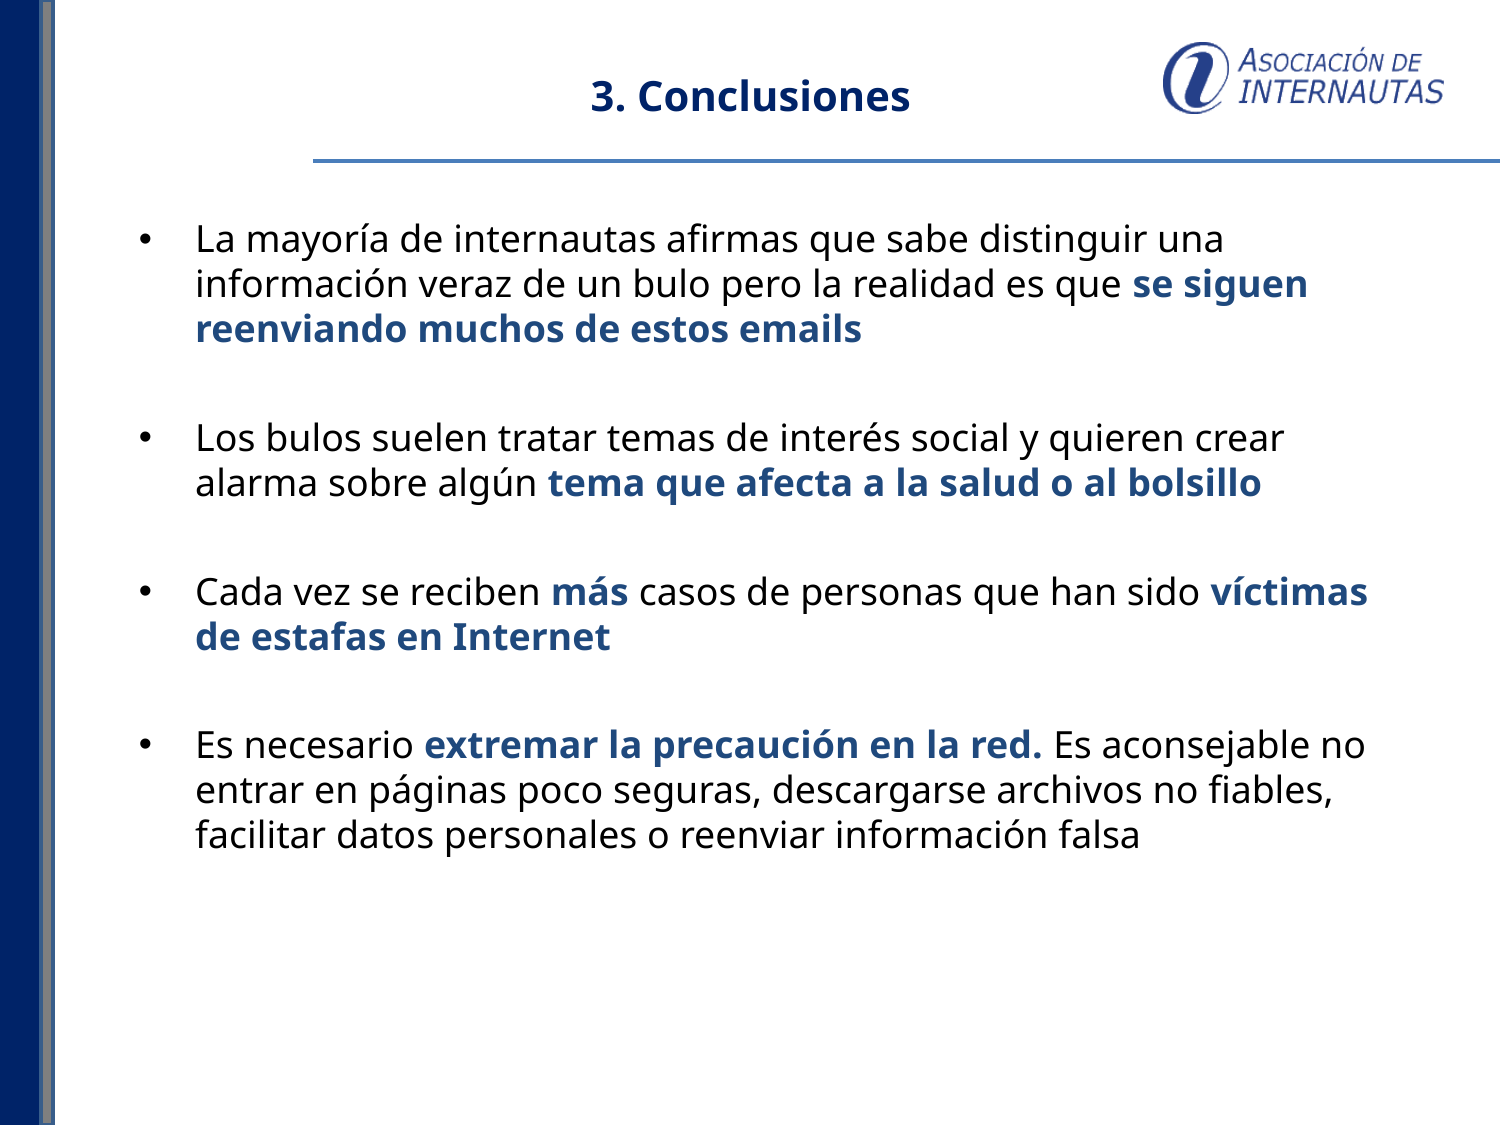

# 3. Conclusiones
La mayoría de internautas afirmas que sabe distinguir una información veraz de un bulo pero la realidad es que se siguen reenviando muchos de estos emails
Los bulos suelen tratar temas de interés social y quieren crear alarma sobre algún tema que afecta a la salud o al bolsillo
Cada vez se reciben más casos de personas que han sido víctimas de estafas en Internet
Es necesario extremar la precaución en la red. Es aconsejable no entrar en páginas poco seguras, descargarse archivos no fiables, facilitar datos personales o reenviar información falsa